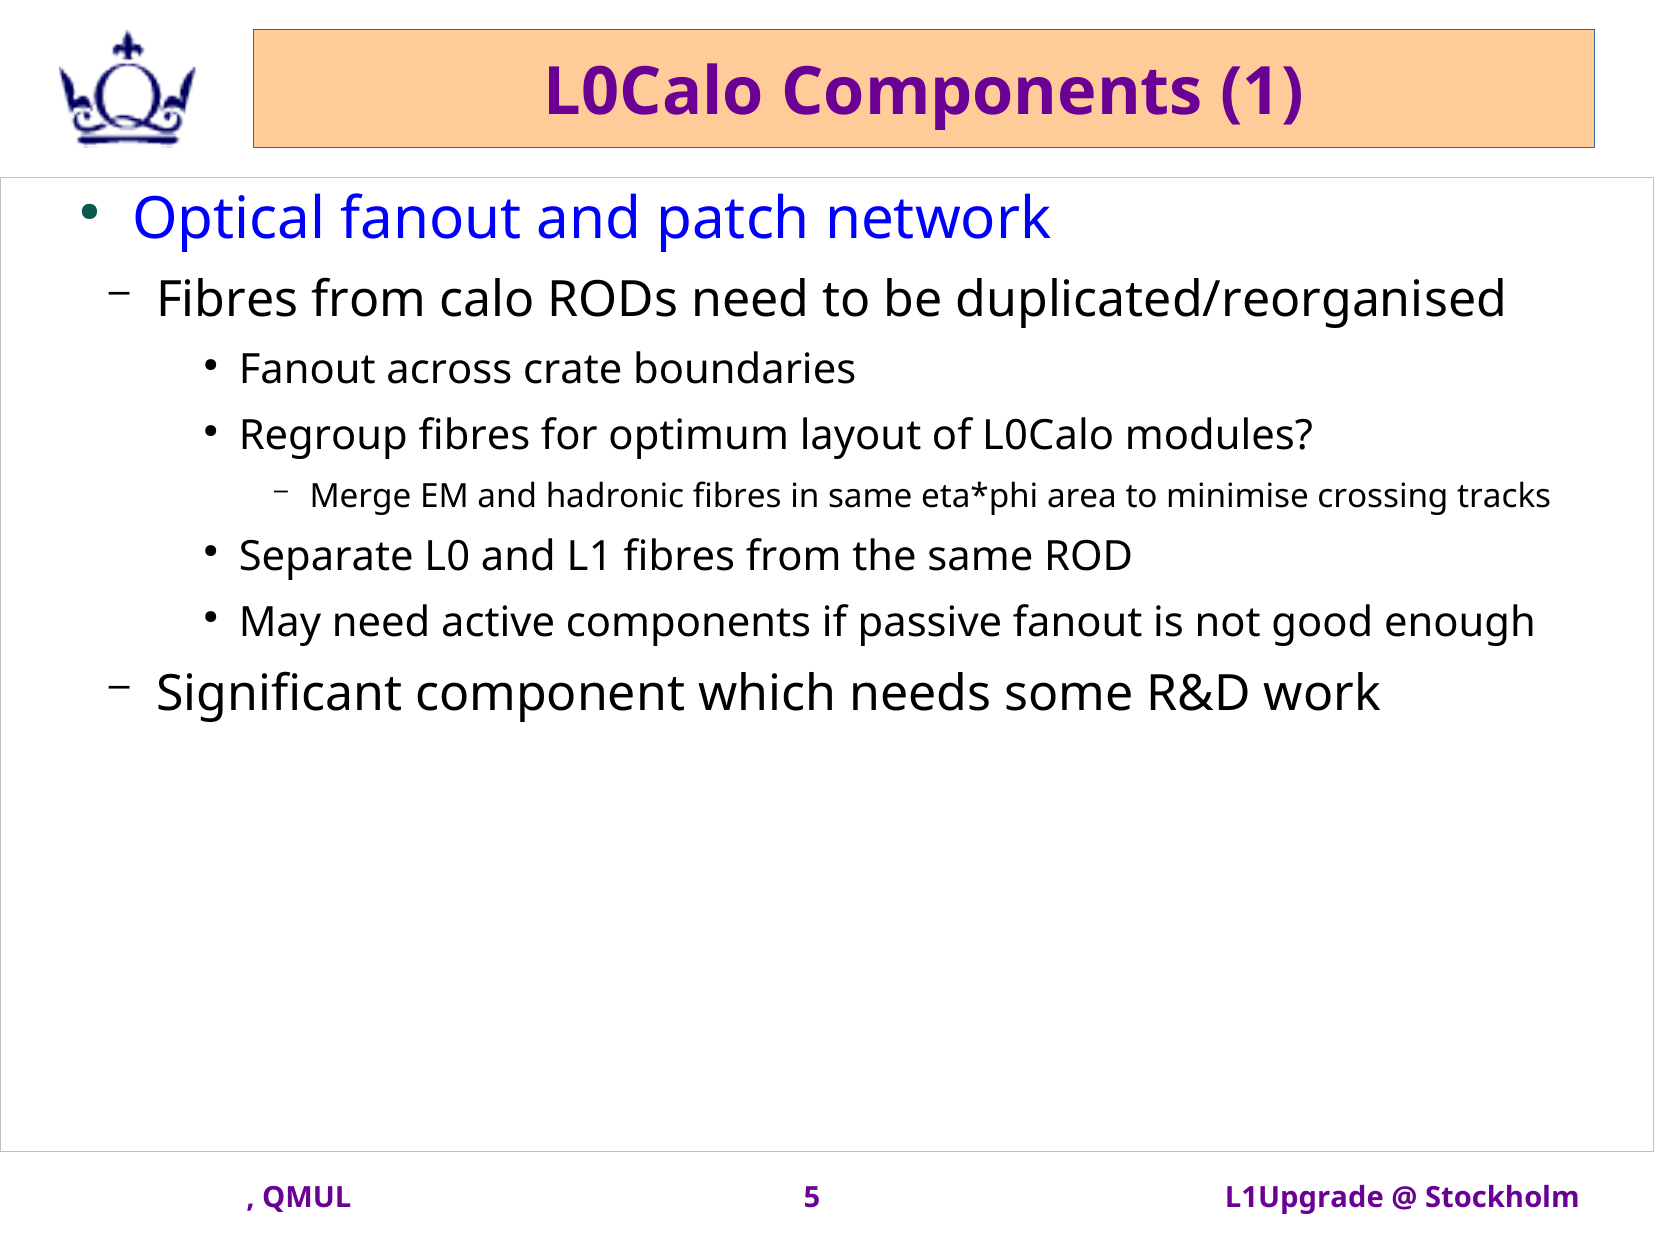

# L0Calo Components (1)
Optical fanout and patch network
Fibres from calo RODs need to be duplicated/reorganised
Fanout across crate boundaries
Regroup fibres for optimum layout of L0Calo modules?
Merge EM and hadronic fibres in same eta*phi area to minimise crossing tracks
Separate L0 and L1 fibres from the same ROD
May need active components if passive fanout is not good enough
Significant component which needs some R&D work